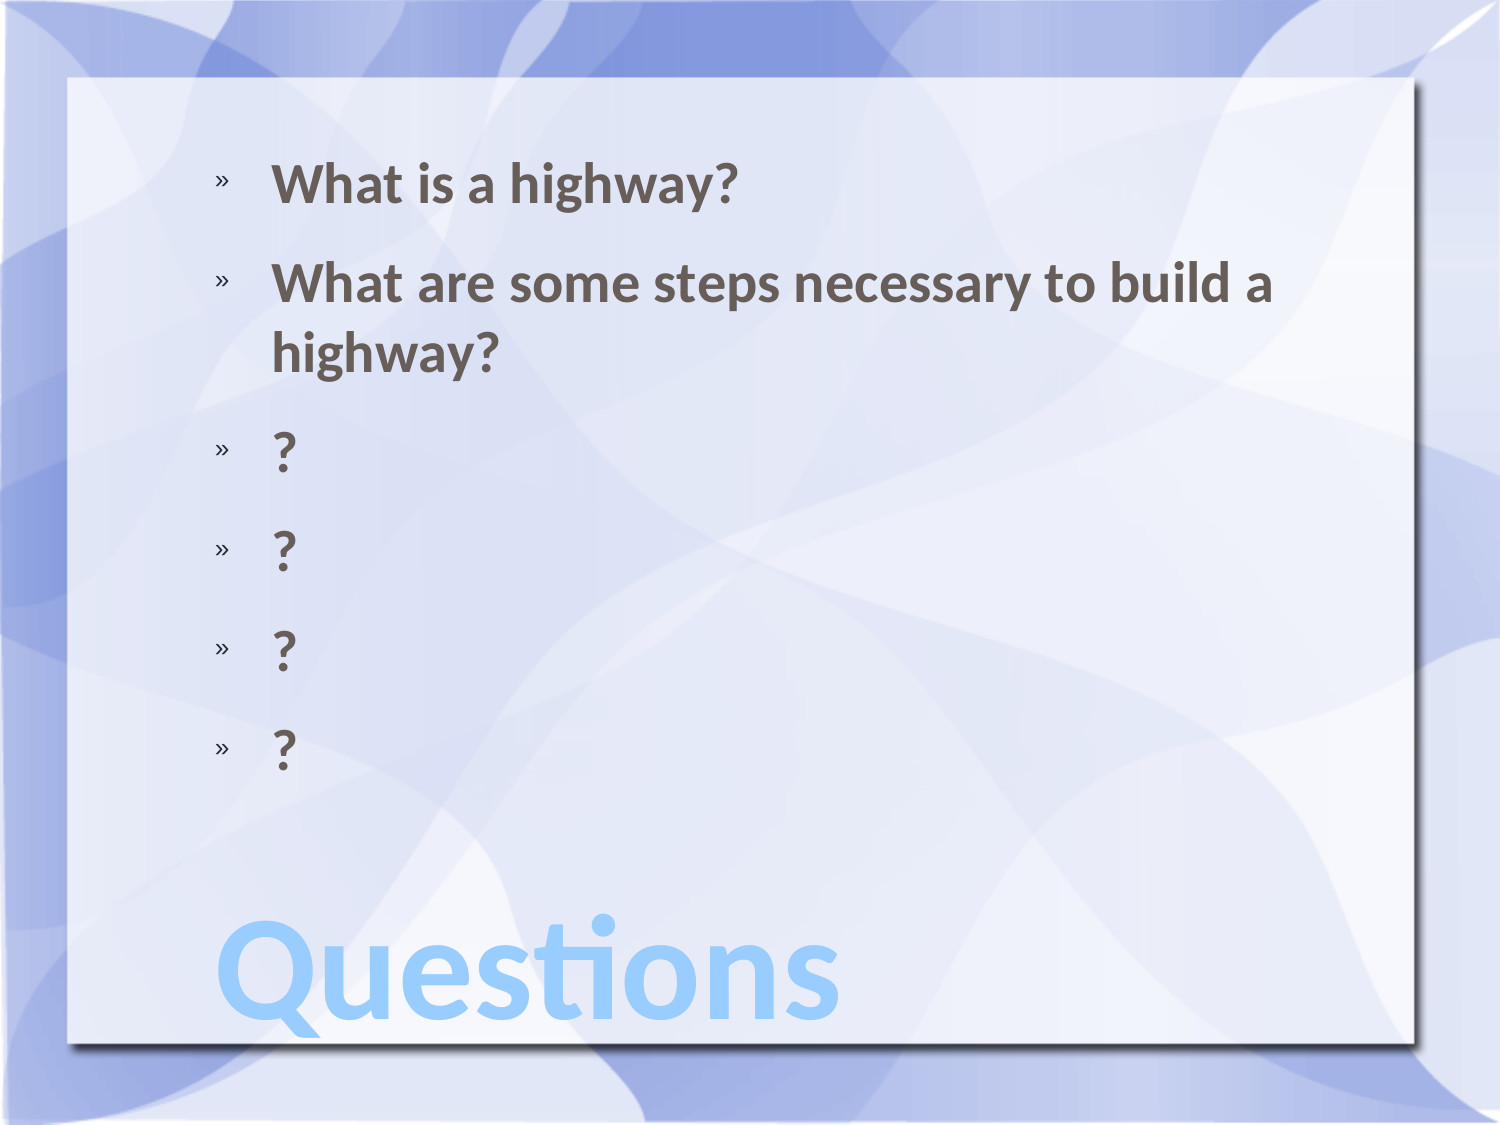

What is a highway?
What are some steps necessary to build a highway?
?
?
?
?
# Questions